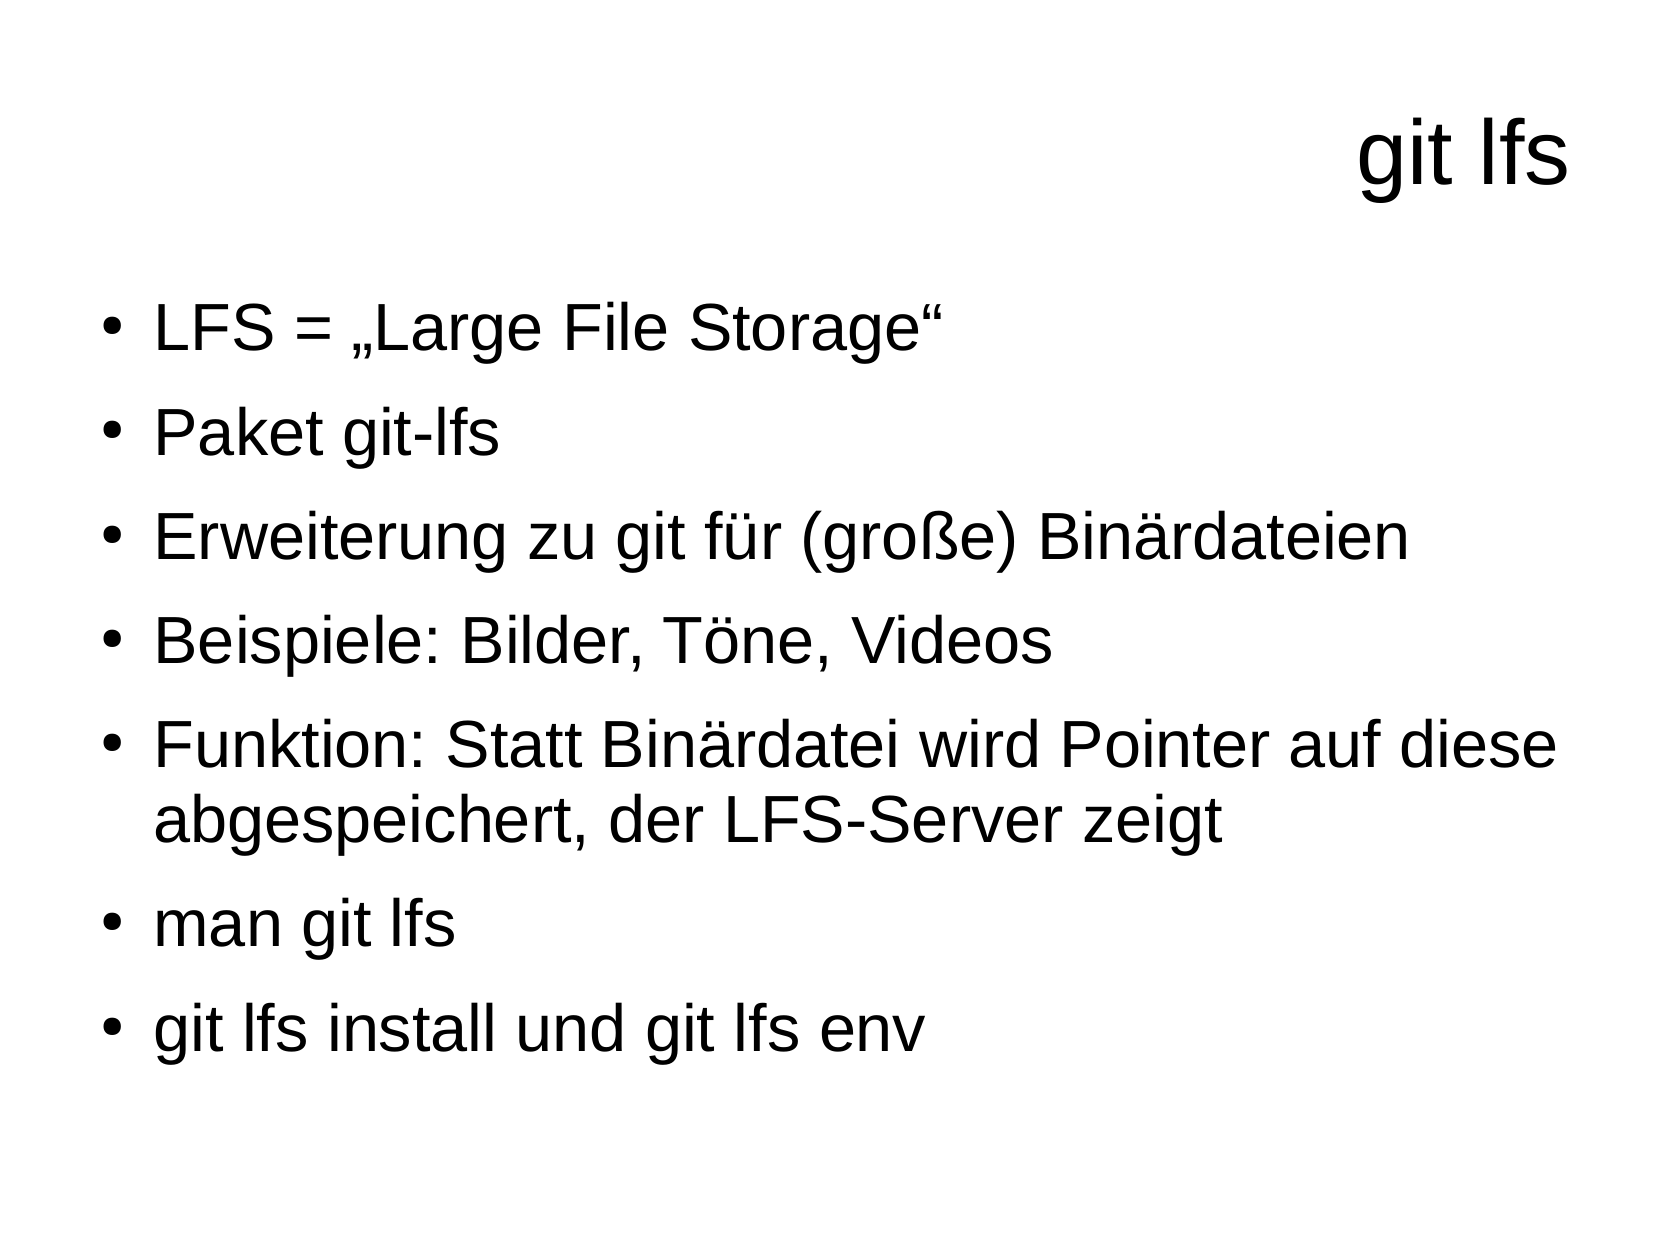

# git lfs
LFS = „Large File Storage“
Paket git-lfs
Erweiterung zu git für (große) Binärdateien
Beispiele: Bilder, Töne, Videos
Funktion: Statt Binärdatei wird Pointer auf diese abgespeichert, der LFS-Server zeigt
man git lfs
git lfs install und git lfs env